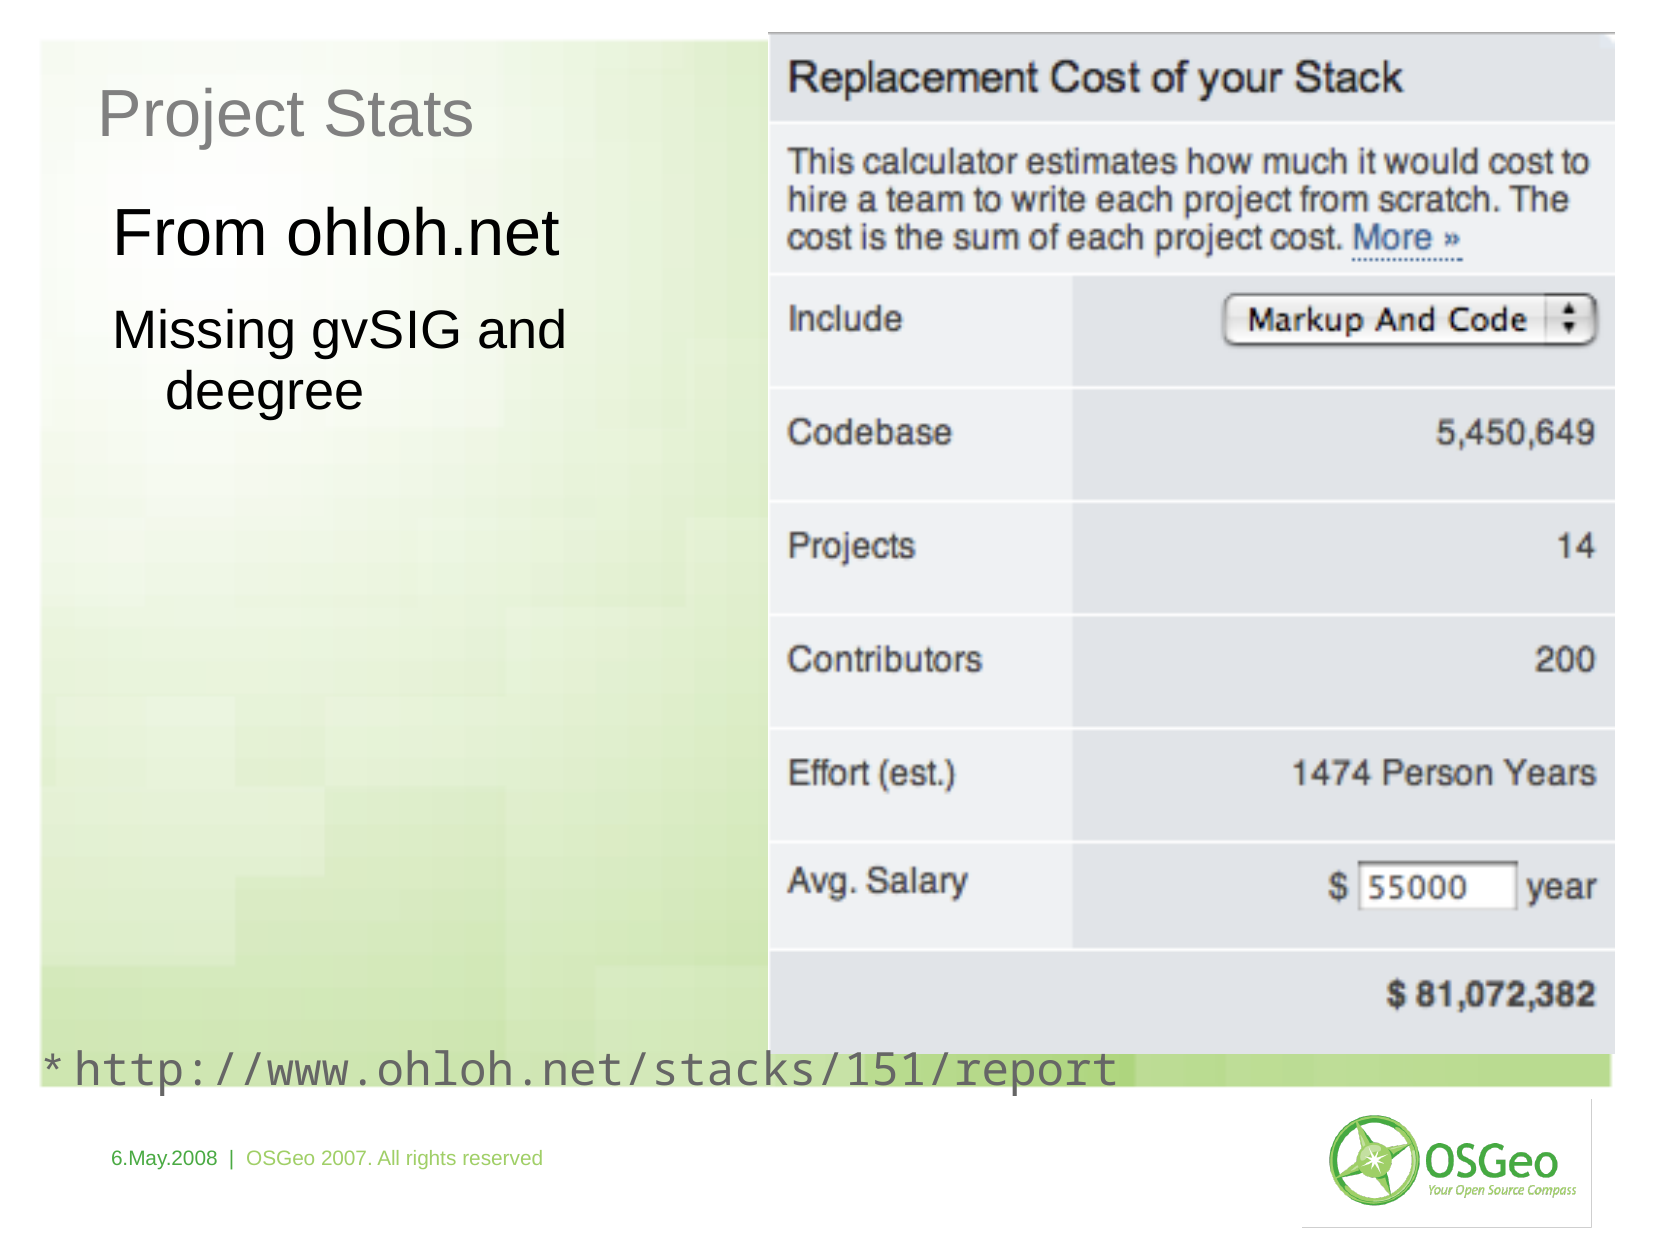

# Project Stats
From ohloh.net
Missing gvSIG and deegree
* http://www.ohloh.net/stacks/151/report